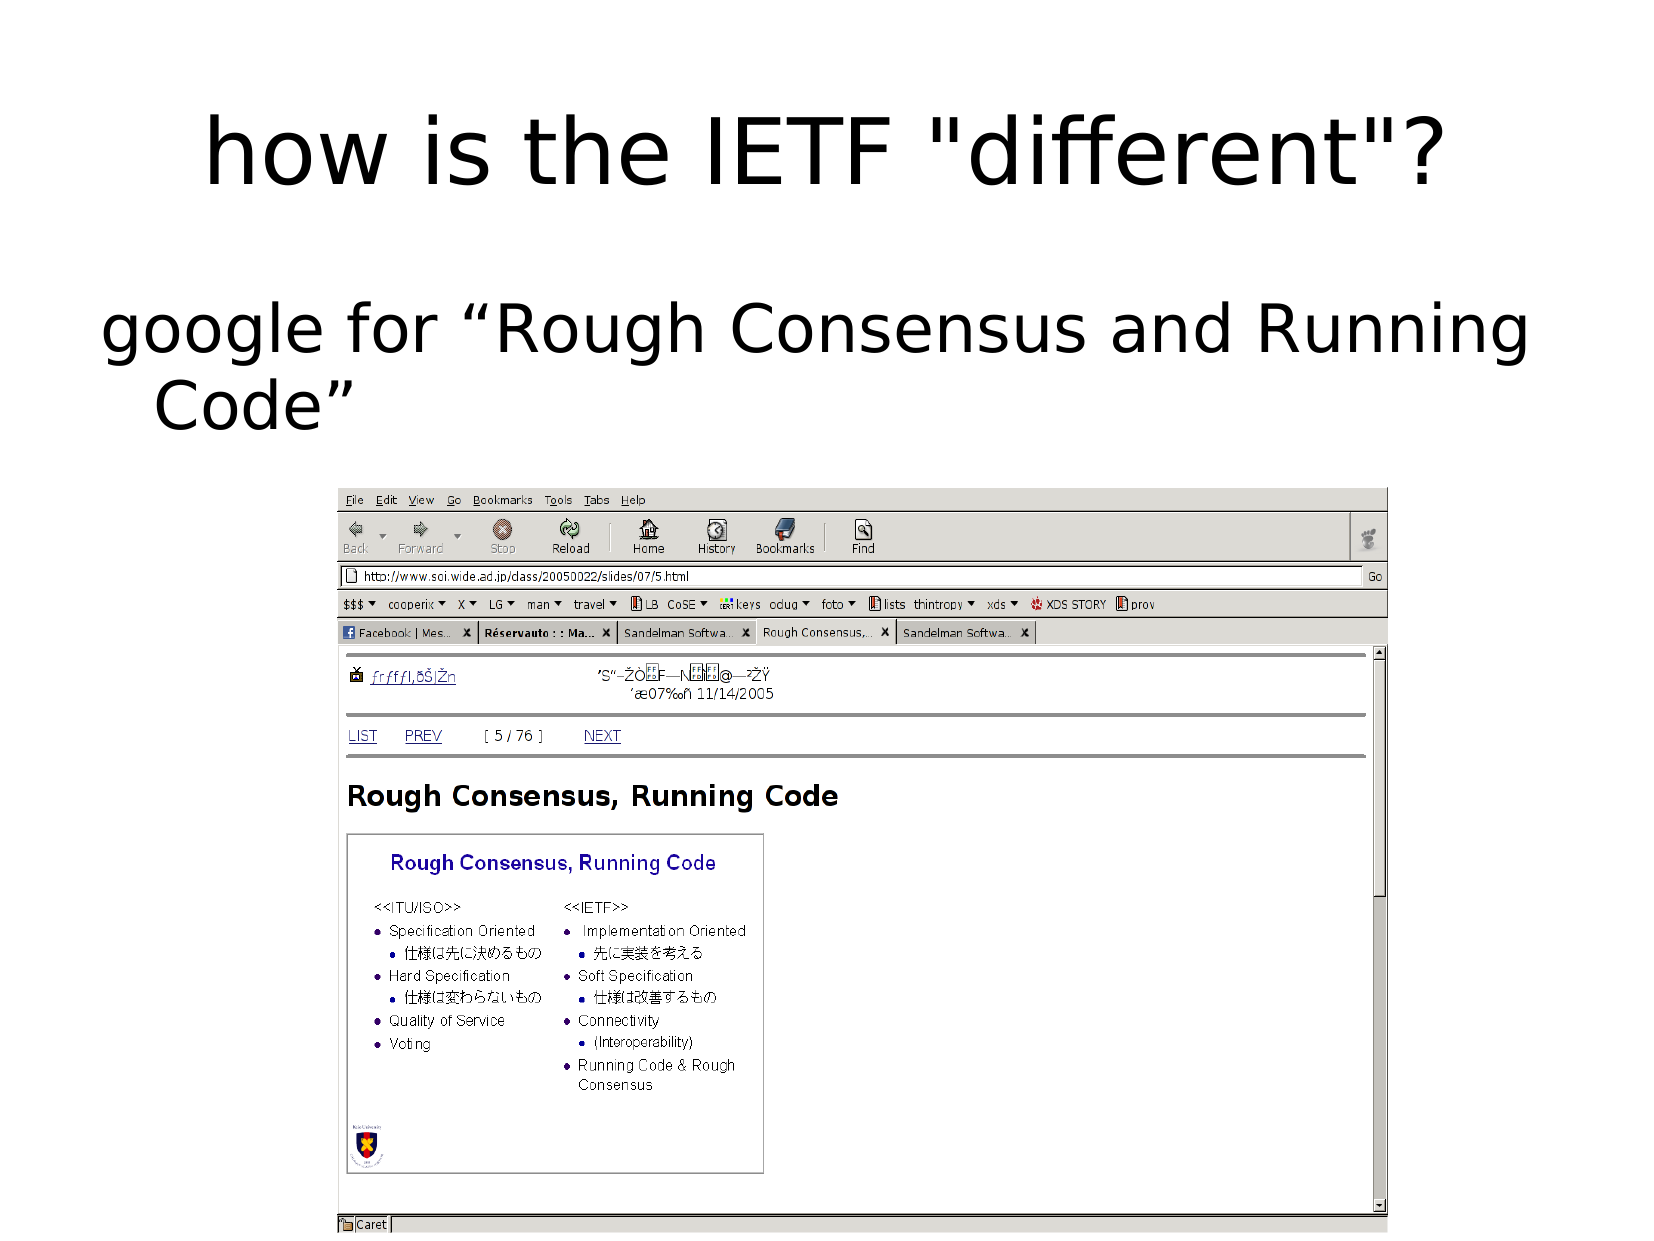

# how is the IETF "different"?
google for “Rough Consensus and Running Code”